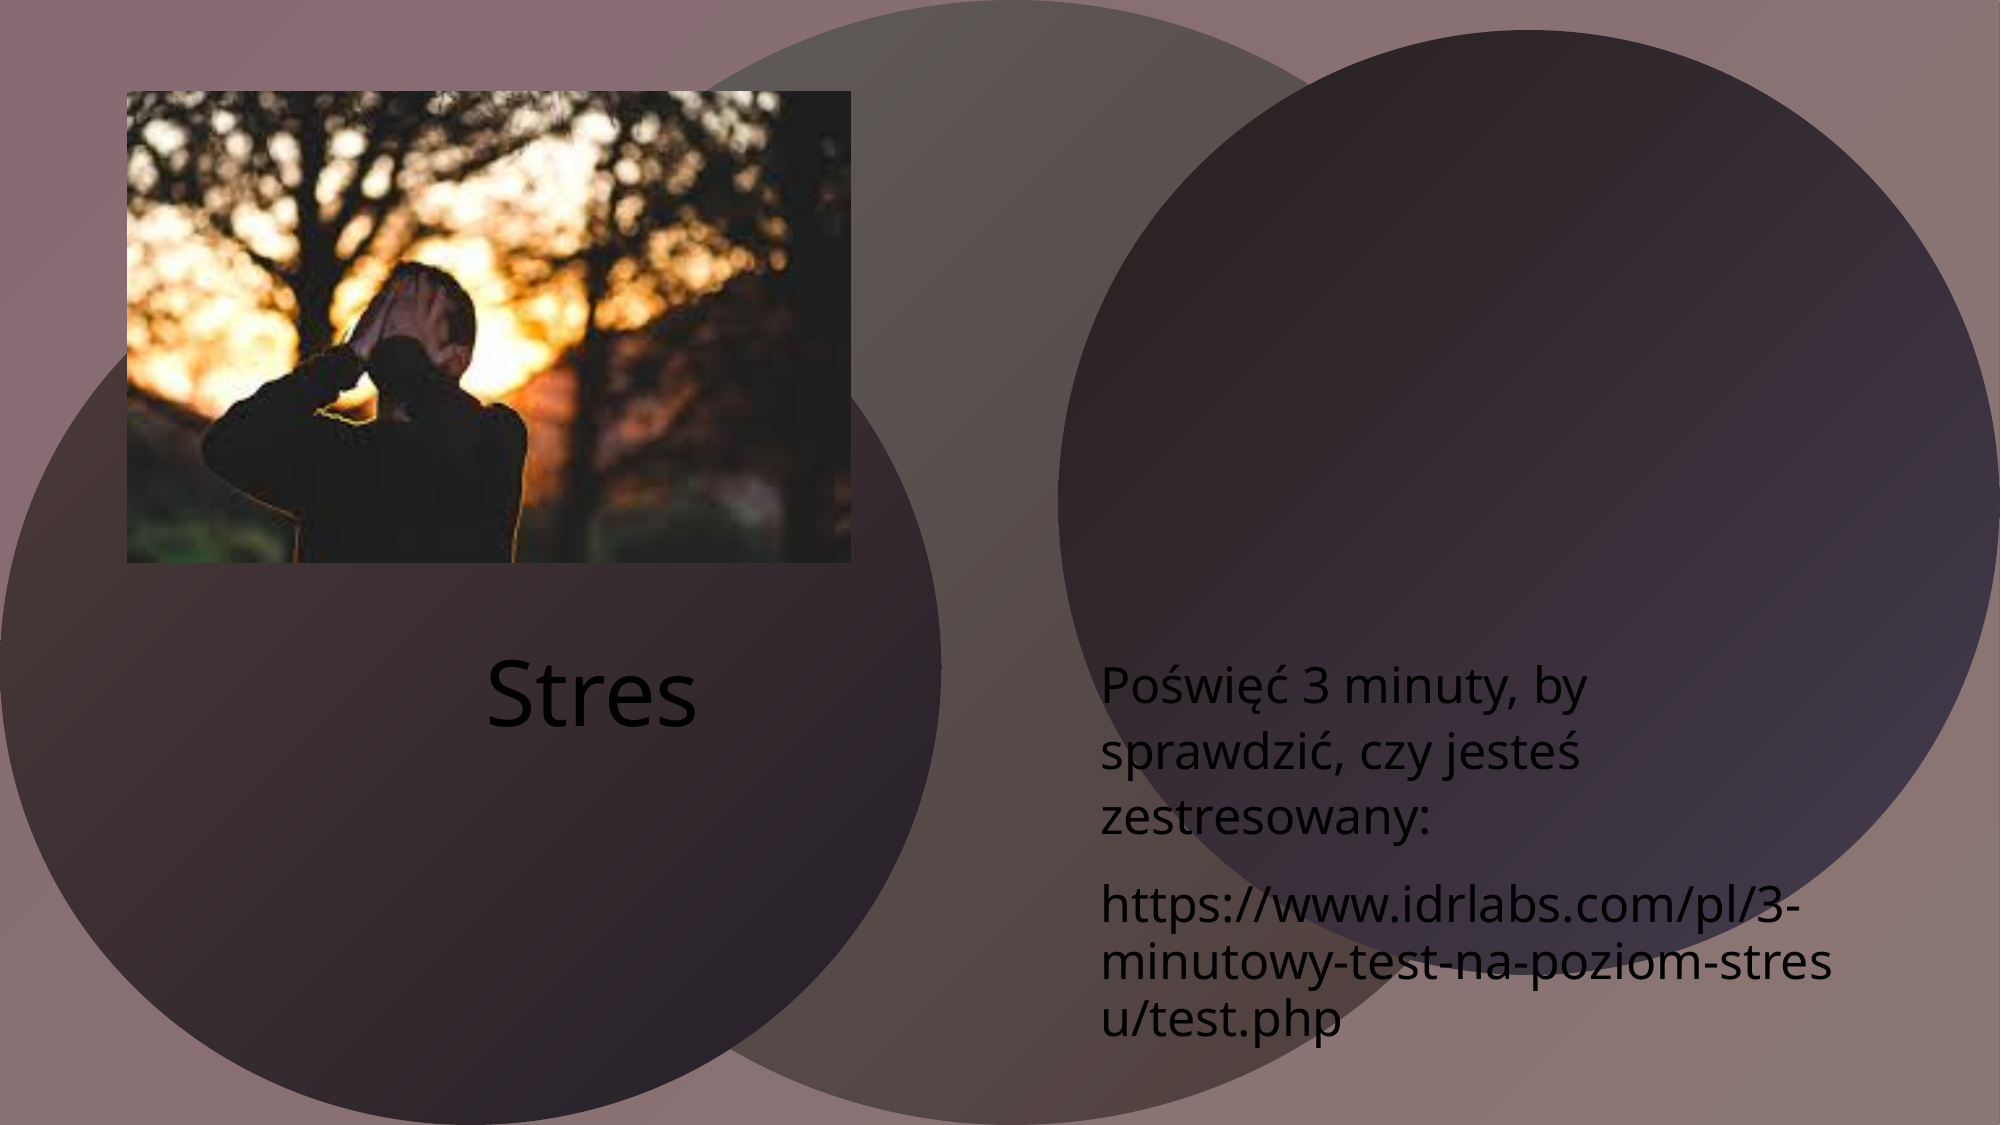

# Stres
Poświęć 3 minuty, by sprawdzić, czy jesteś zestresowany:
https://www.idrlabs.com/pl/3-minutowy-test-na-poziom-stresu/test.php